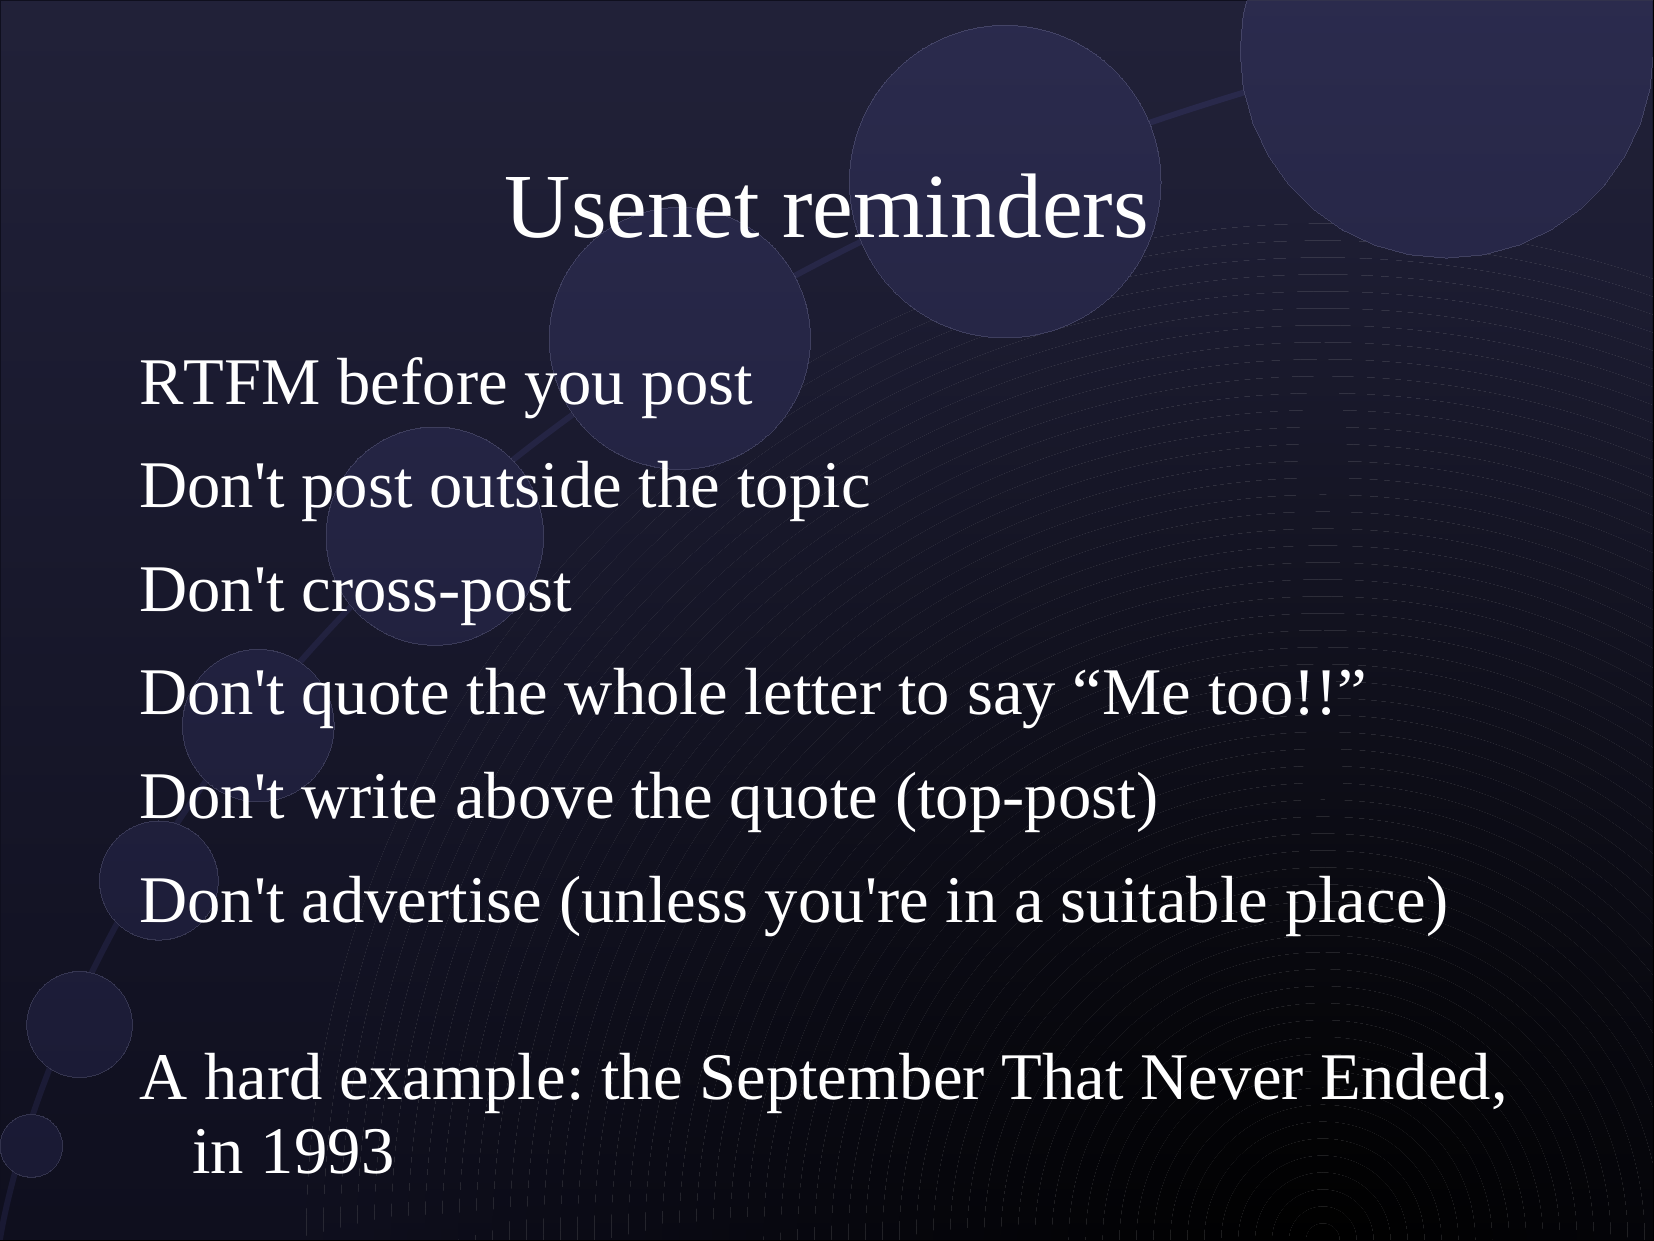

# Usenet reminders
RTFM before you post
Don't post outside the topic
Don't cross-post
Don't quote the whole letter to say “Me too!!”
Don't write above the quote (top-post)
Don't advertise (unless you're in a suitable place)
A hard example: the September That Never Ended, in 1993